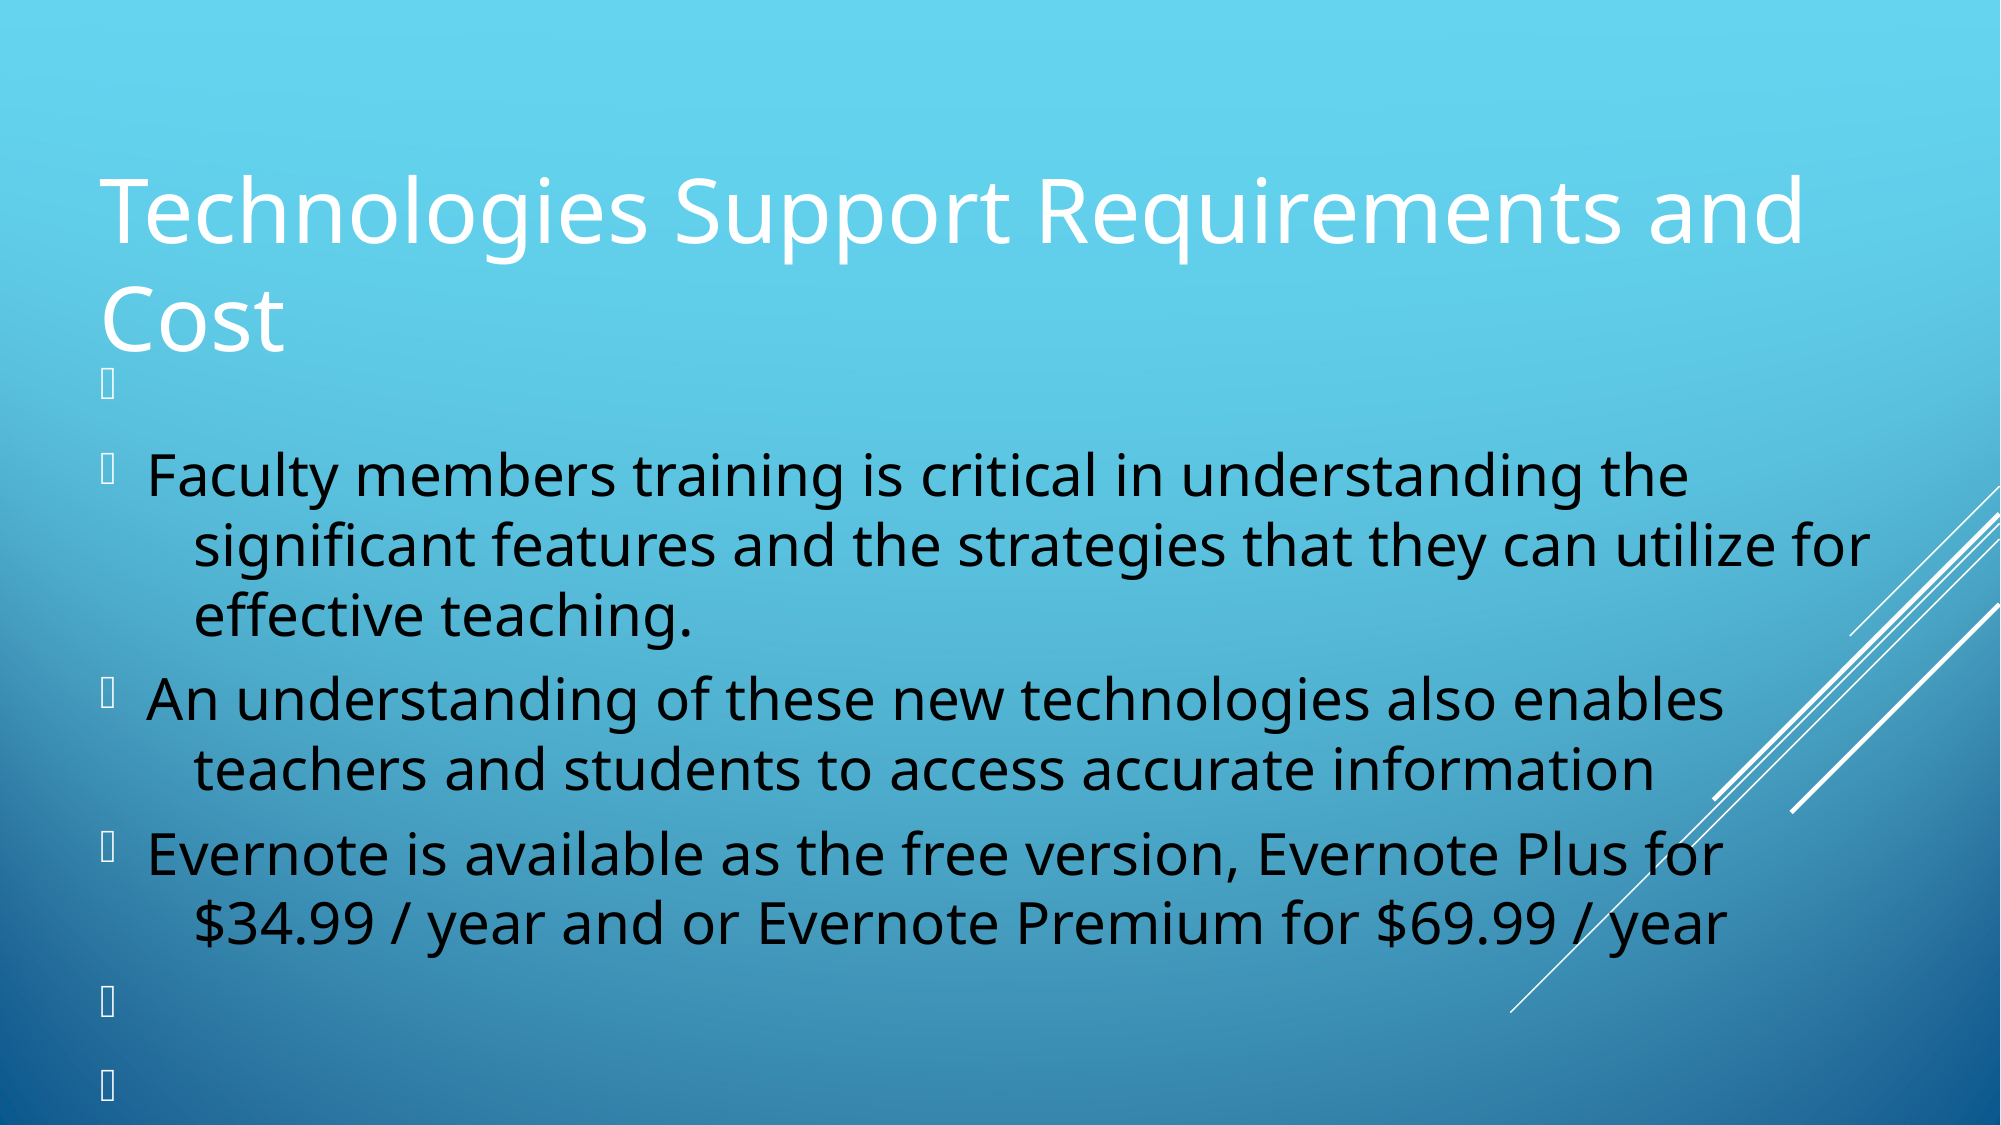

# Technologies Support Requirements and Cost
Faculty members training is critical in understanding the significant features and the strategies that they can utilize for effective teaching.
An understanding of these new technologies also enables teachers and students to access accurate information
Evernote is available as the free version, Evernote Plus for $34.99 / year and or Evernote Premium for $69.99 / year